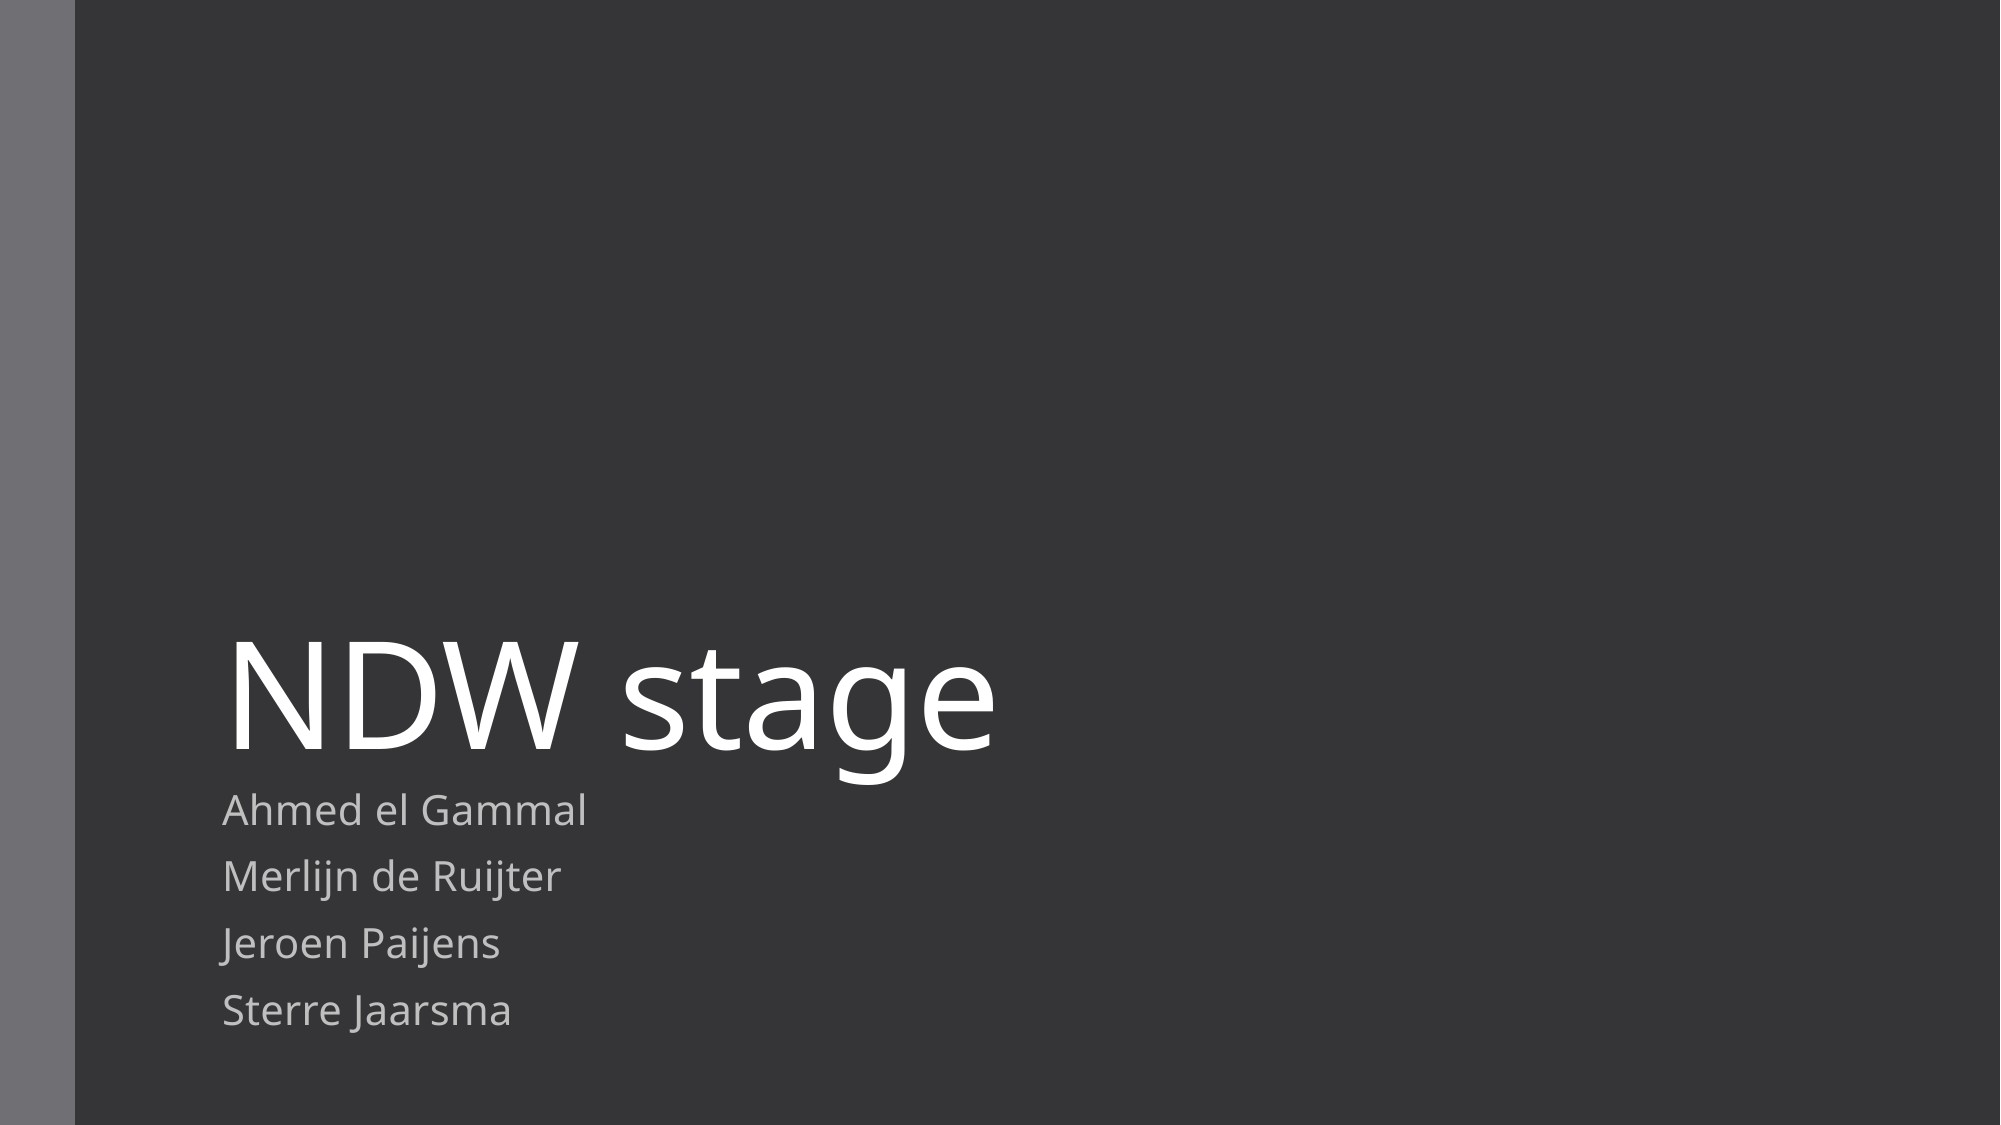

# NDW stage
Ahmed el Gammal
Merlijn de Ruijter
Jeroen Paijens
Sterre Jaarsma